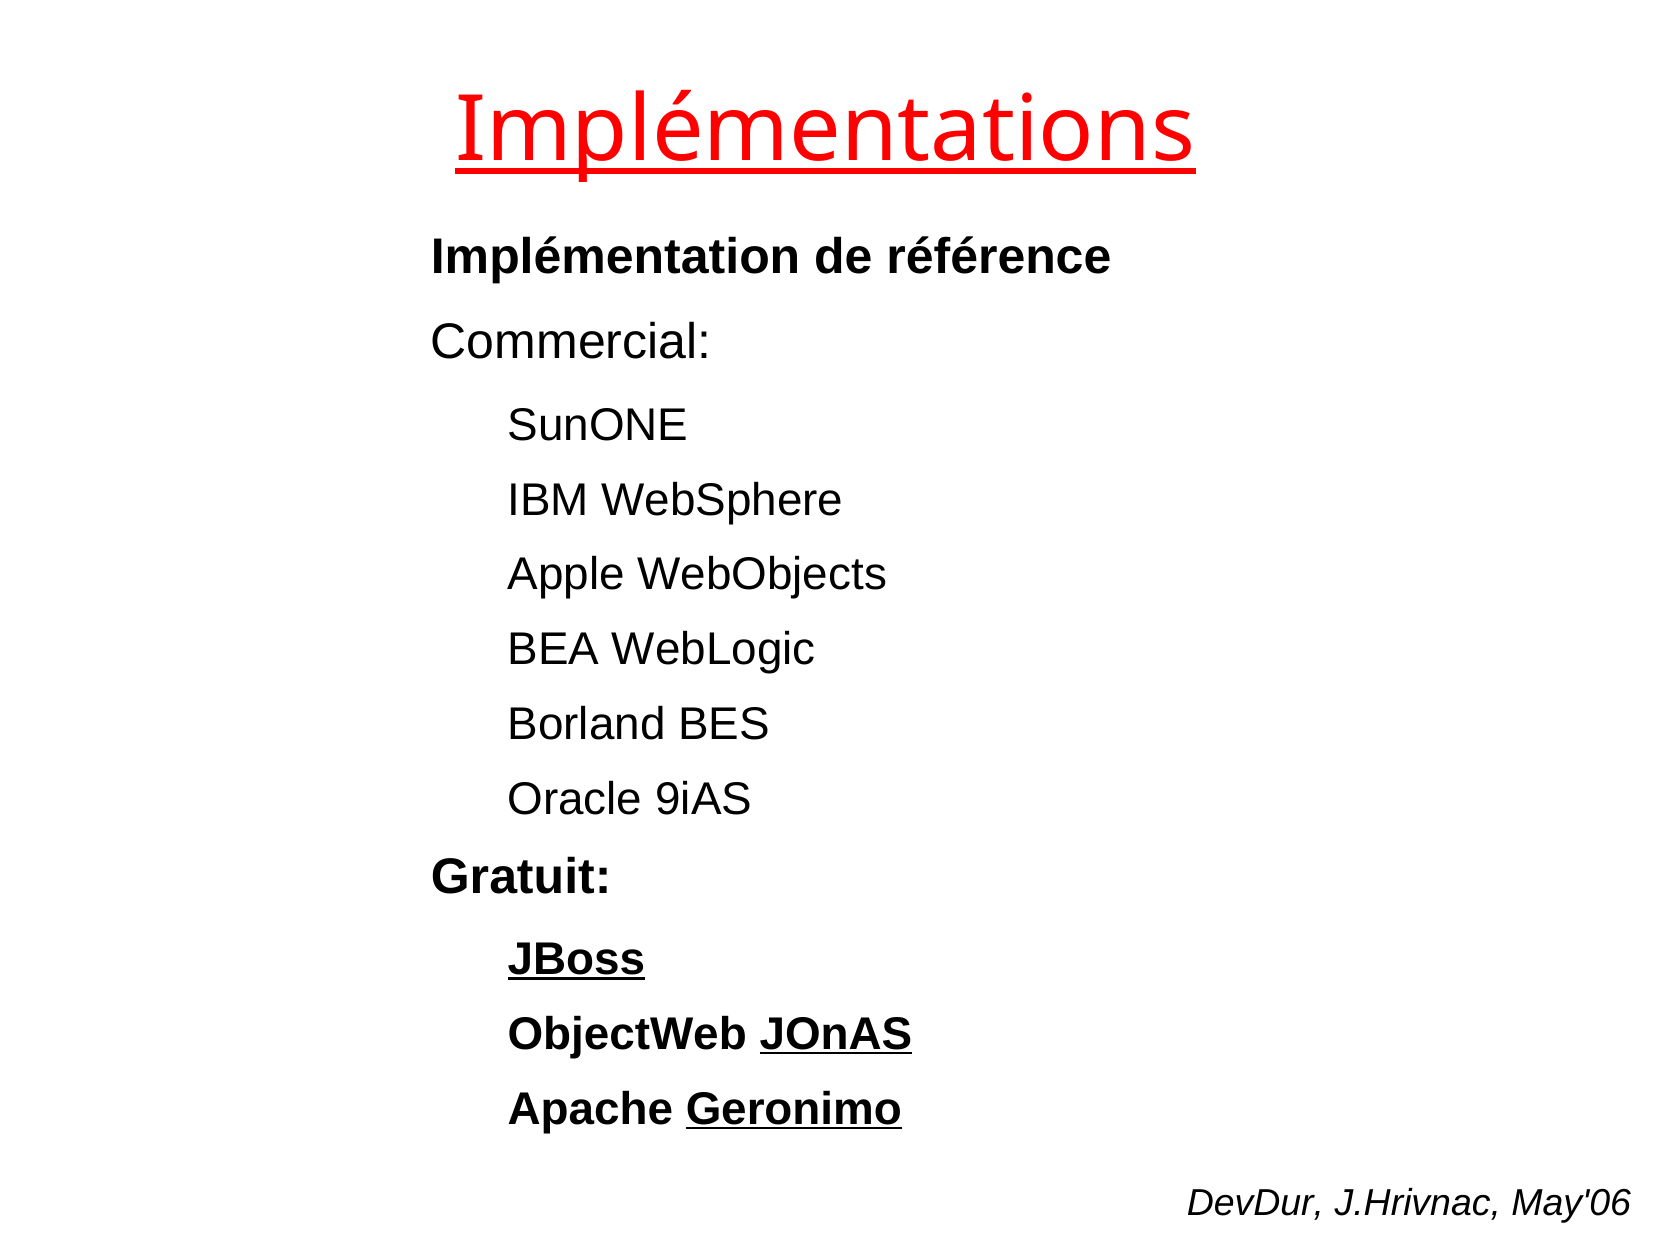

# Implémentations
Implémentation de référence
Commercial:
SunONE
IBM WebSphere
Apple WebObjects
BEA WebLogic
Borland BES
Oracle 9iAS
Gratuit:
JBoss
ObjectWeb JOnAS
Apache Geronimo
DevDur, J.Hrivnac, May'06